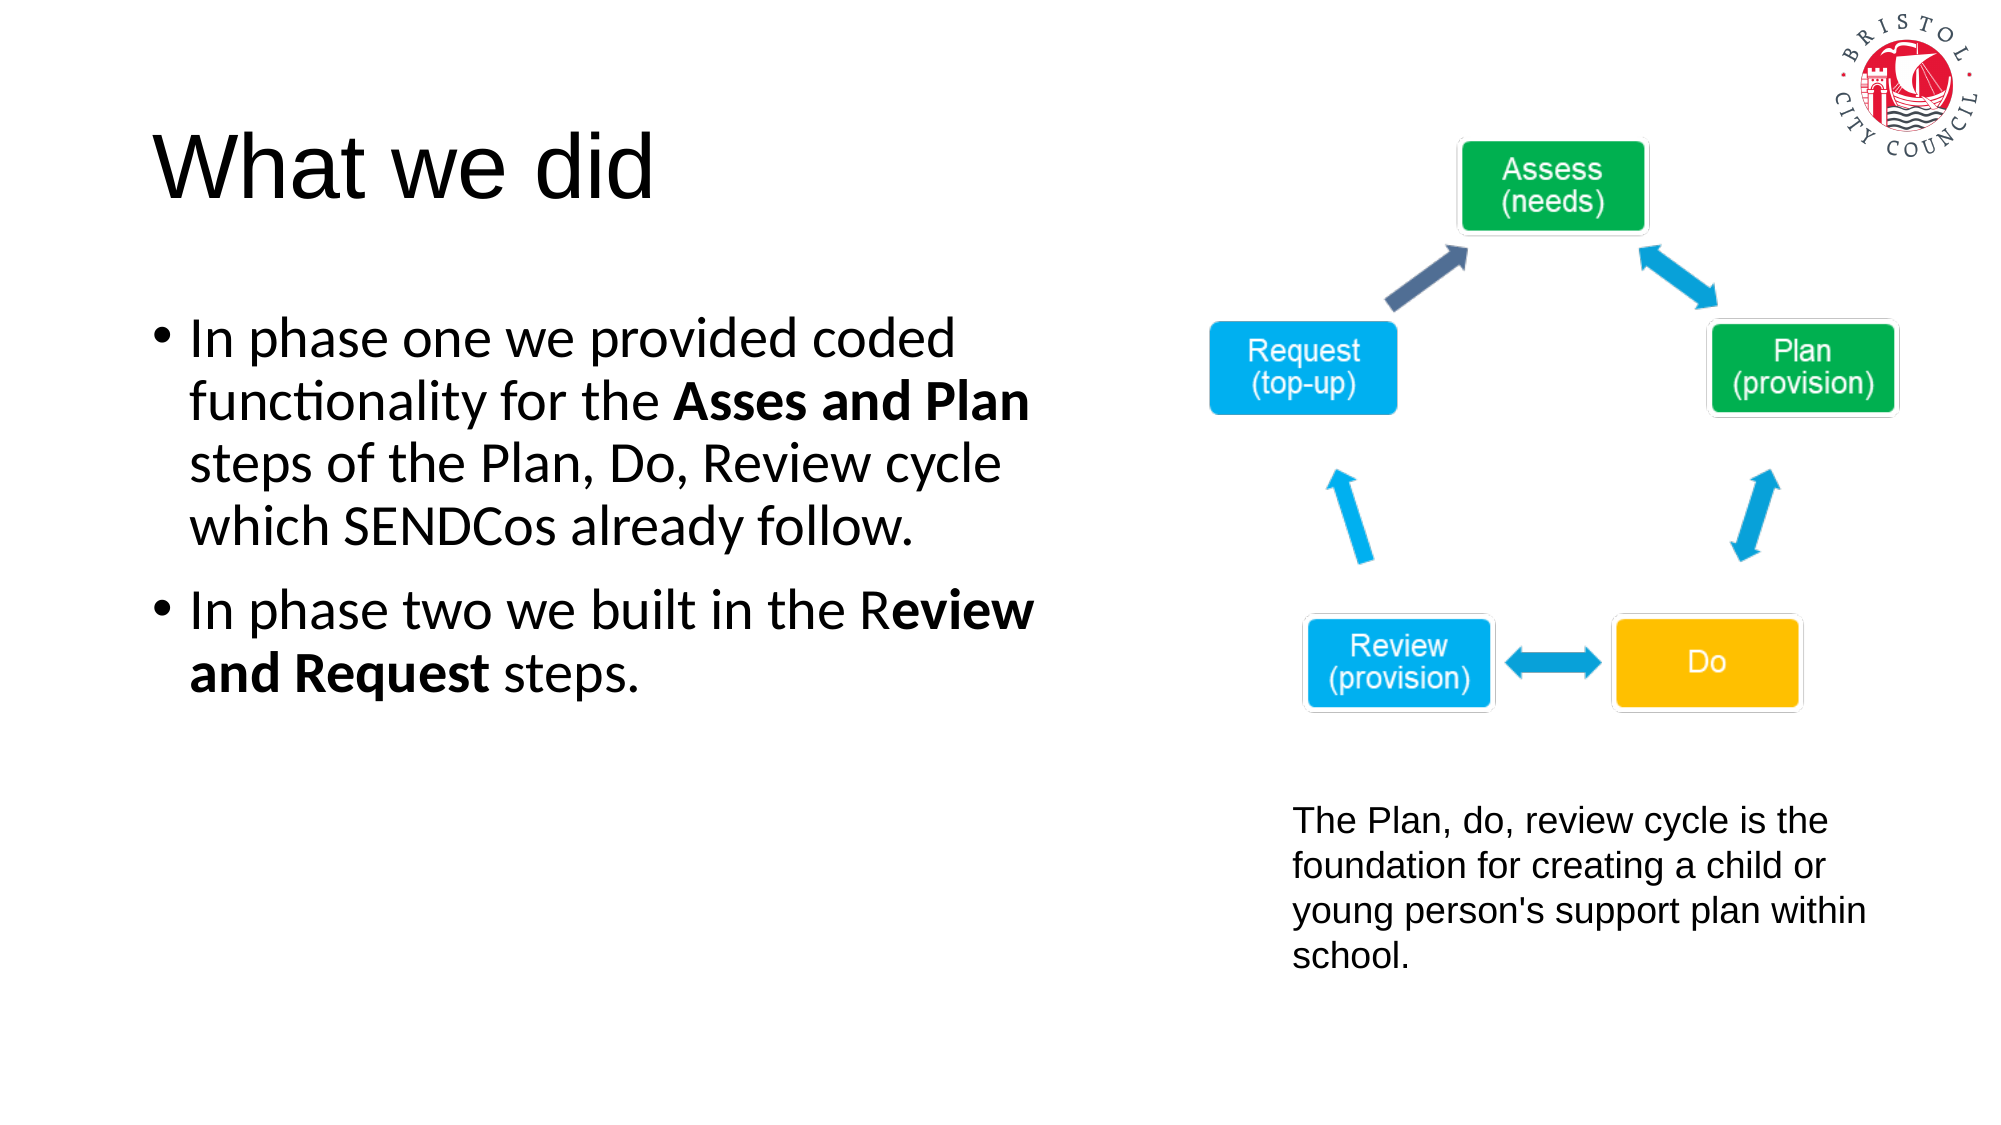

# What we did
In phase one we provided coded functionality for the Asses and Plan steps of the Plan, Do, Review cycle which SENDCos already follow.
In phase two we built in the Review and Request steps.
The Plan, do, review cycle is the foundation for creating a child or young person's support plan within school.